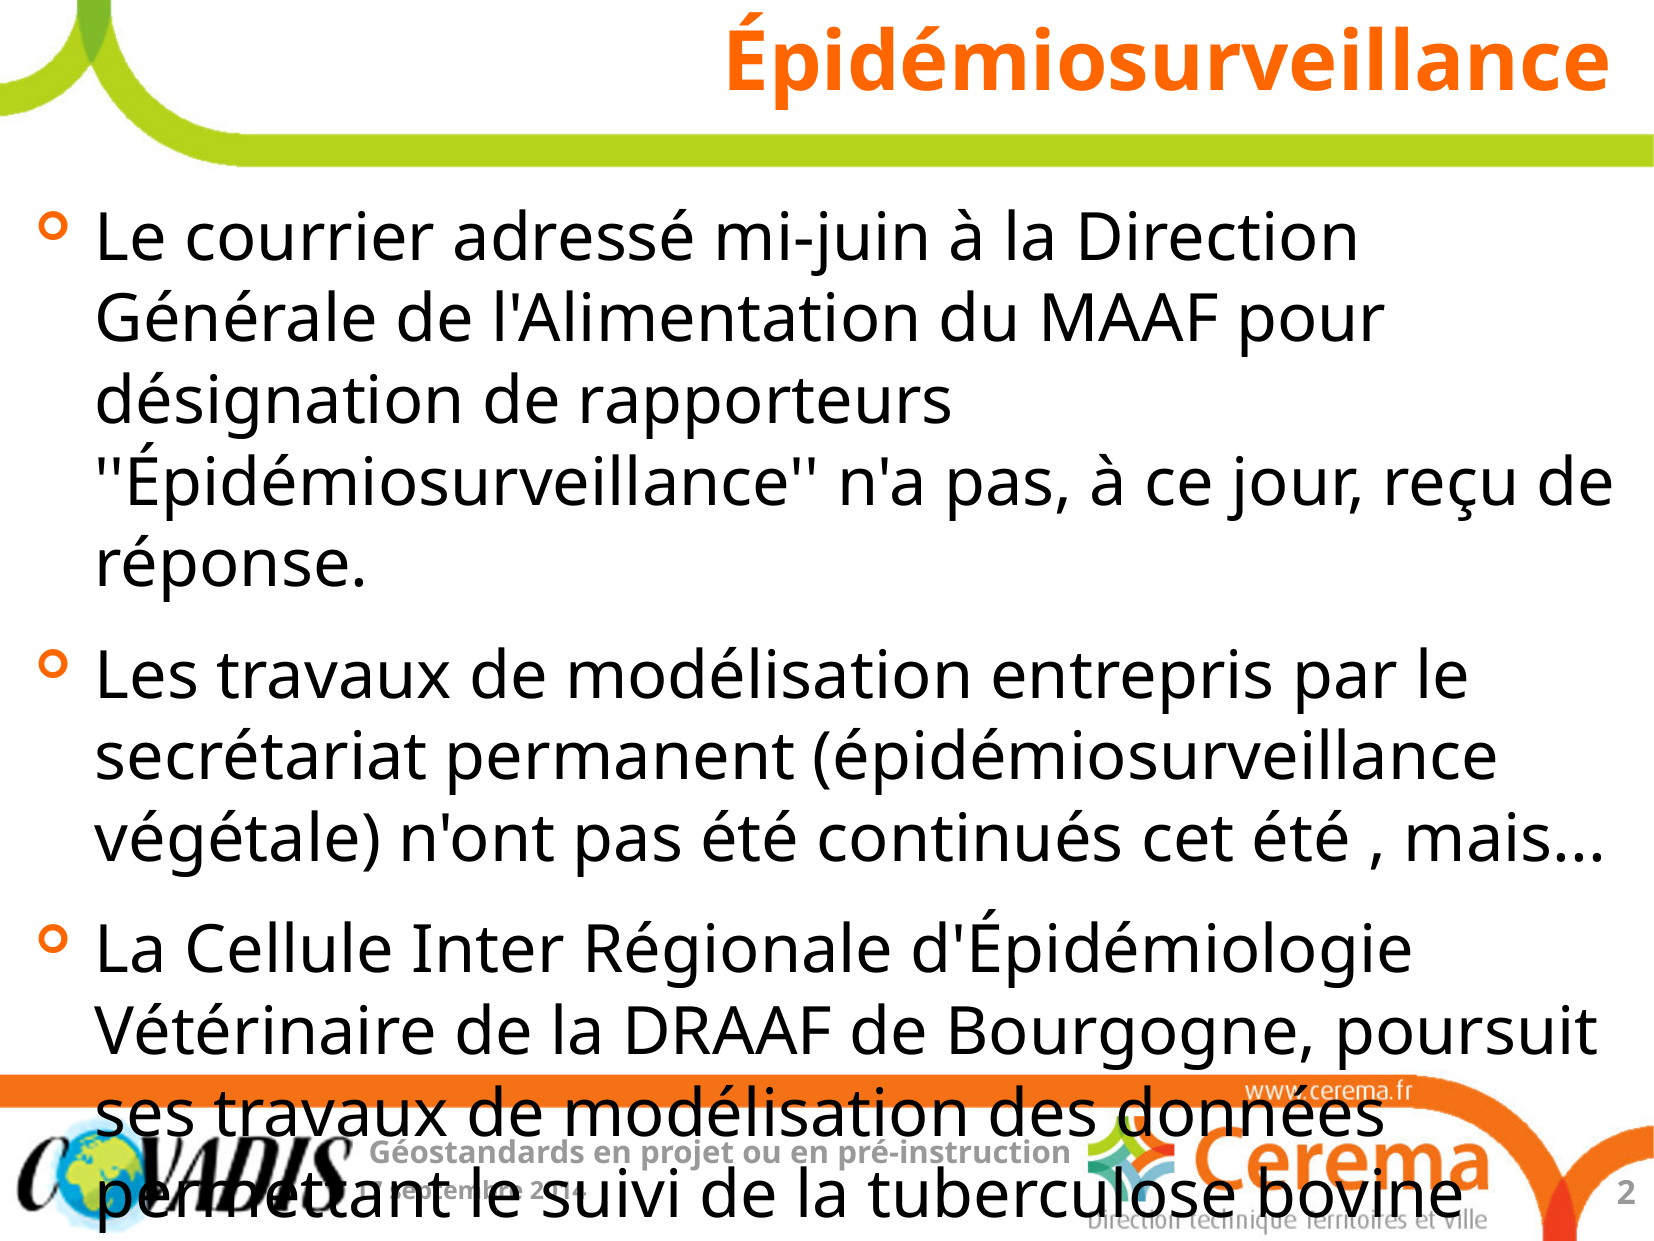

# Épidémiosurveillance
Le courrier adressé mi-juin à la Direction Générale de l'Alimentation du MAAF pour désignation de rapporteurs ''Épidémiosurveillance'' n'a pas, à ce jour, reçu de réponse.
Les travaux de modélisation entrepris par le secrétariat permanent (épidémiosurveillance végétale) n'ont pas été continués cet été , mais...
La Cellule Inter Régionale d'Épidémiologie Vétérinaire de la DRAAF de Bourgogne, poursuit ses travaux de modélisation des données permettant le suivi de la tuberculose bovine (premier sujet d'épidémiosurveillance animale).
Géostandards en projet ou en pré-instruction
2